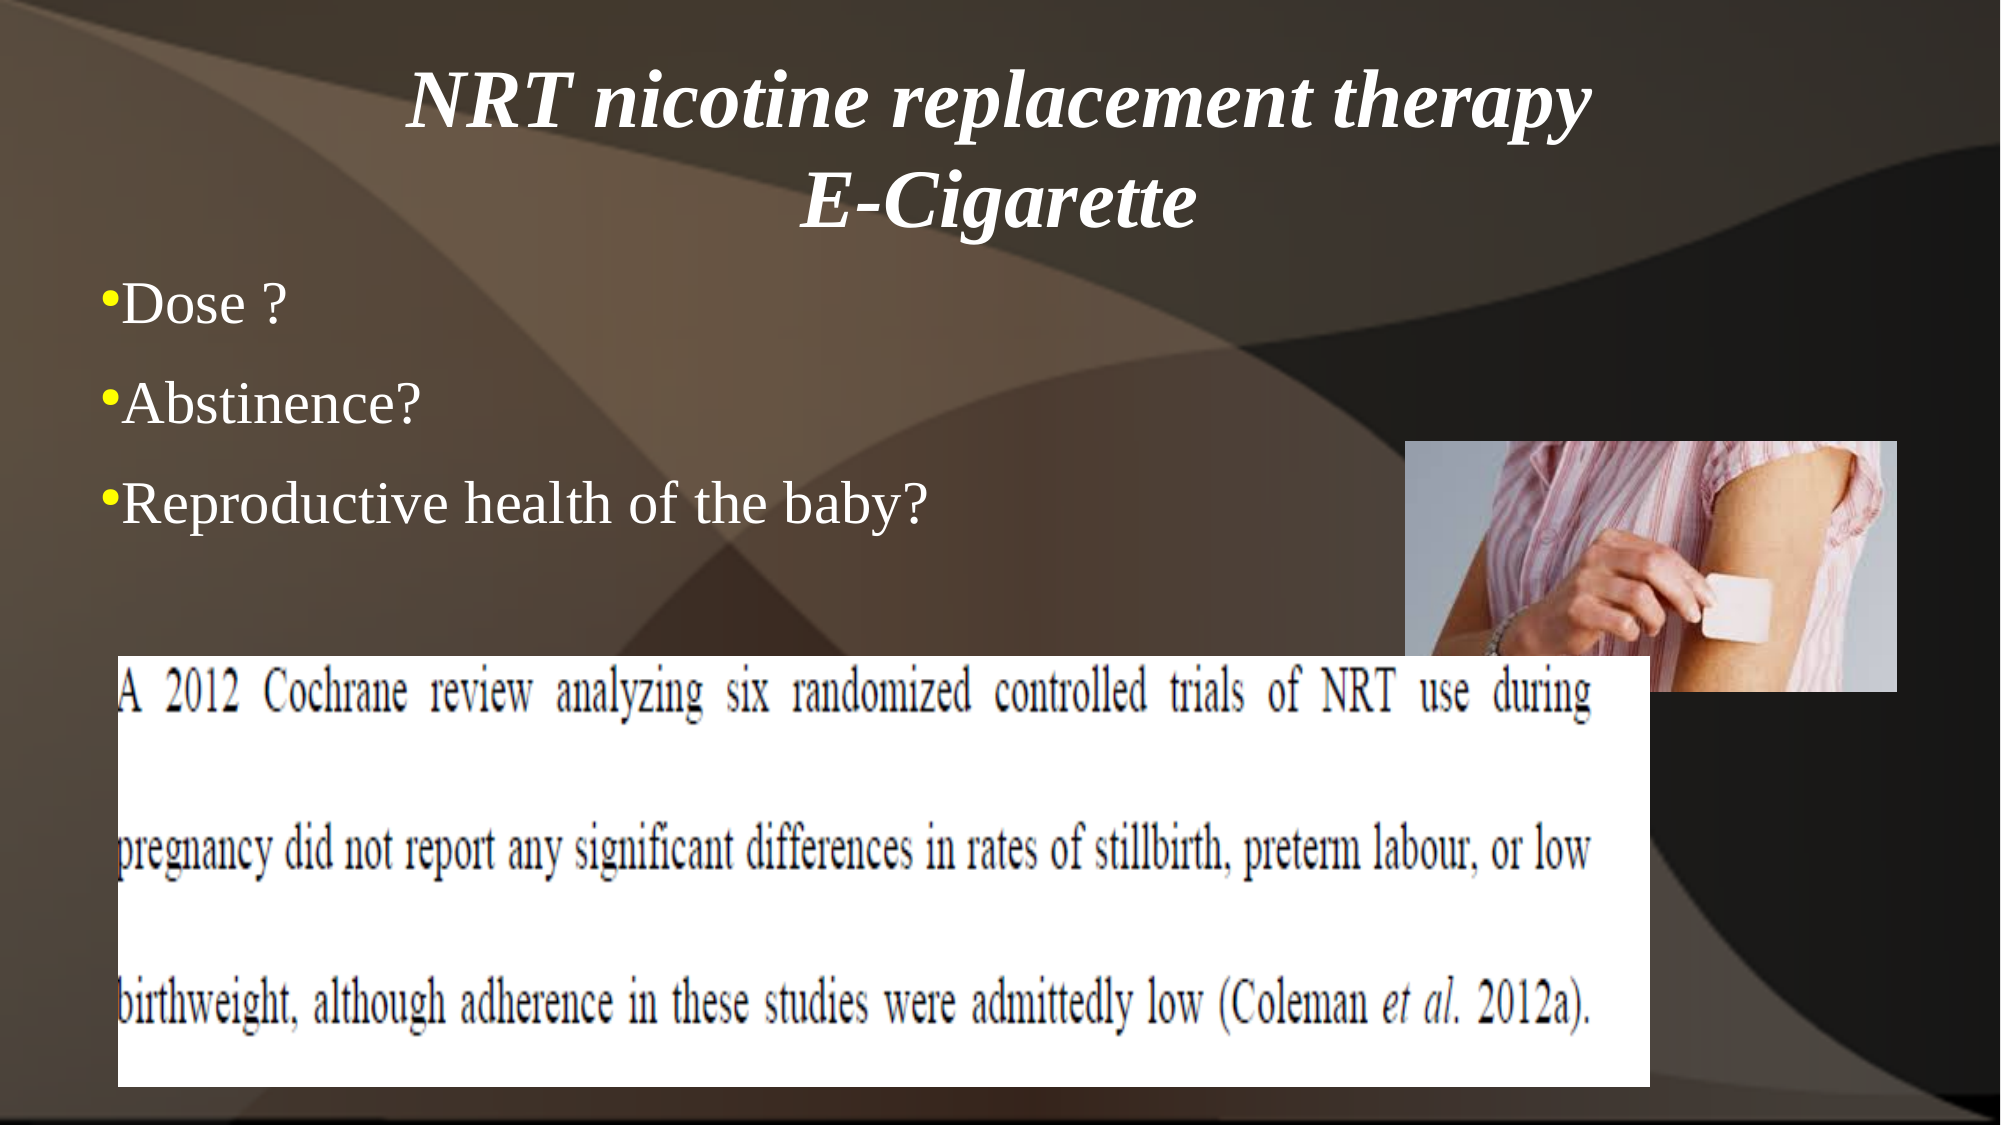

# NRT nicotine replacement therapy E-Cigarette
Dose ?
Abstinence?
Reproductive health of the baby?